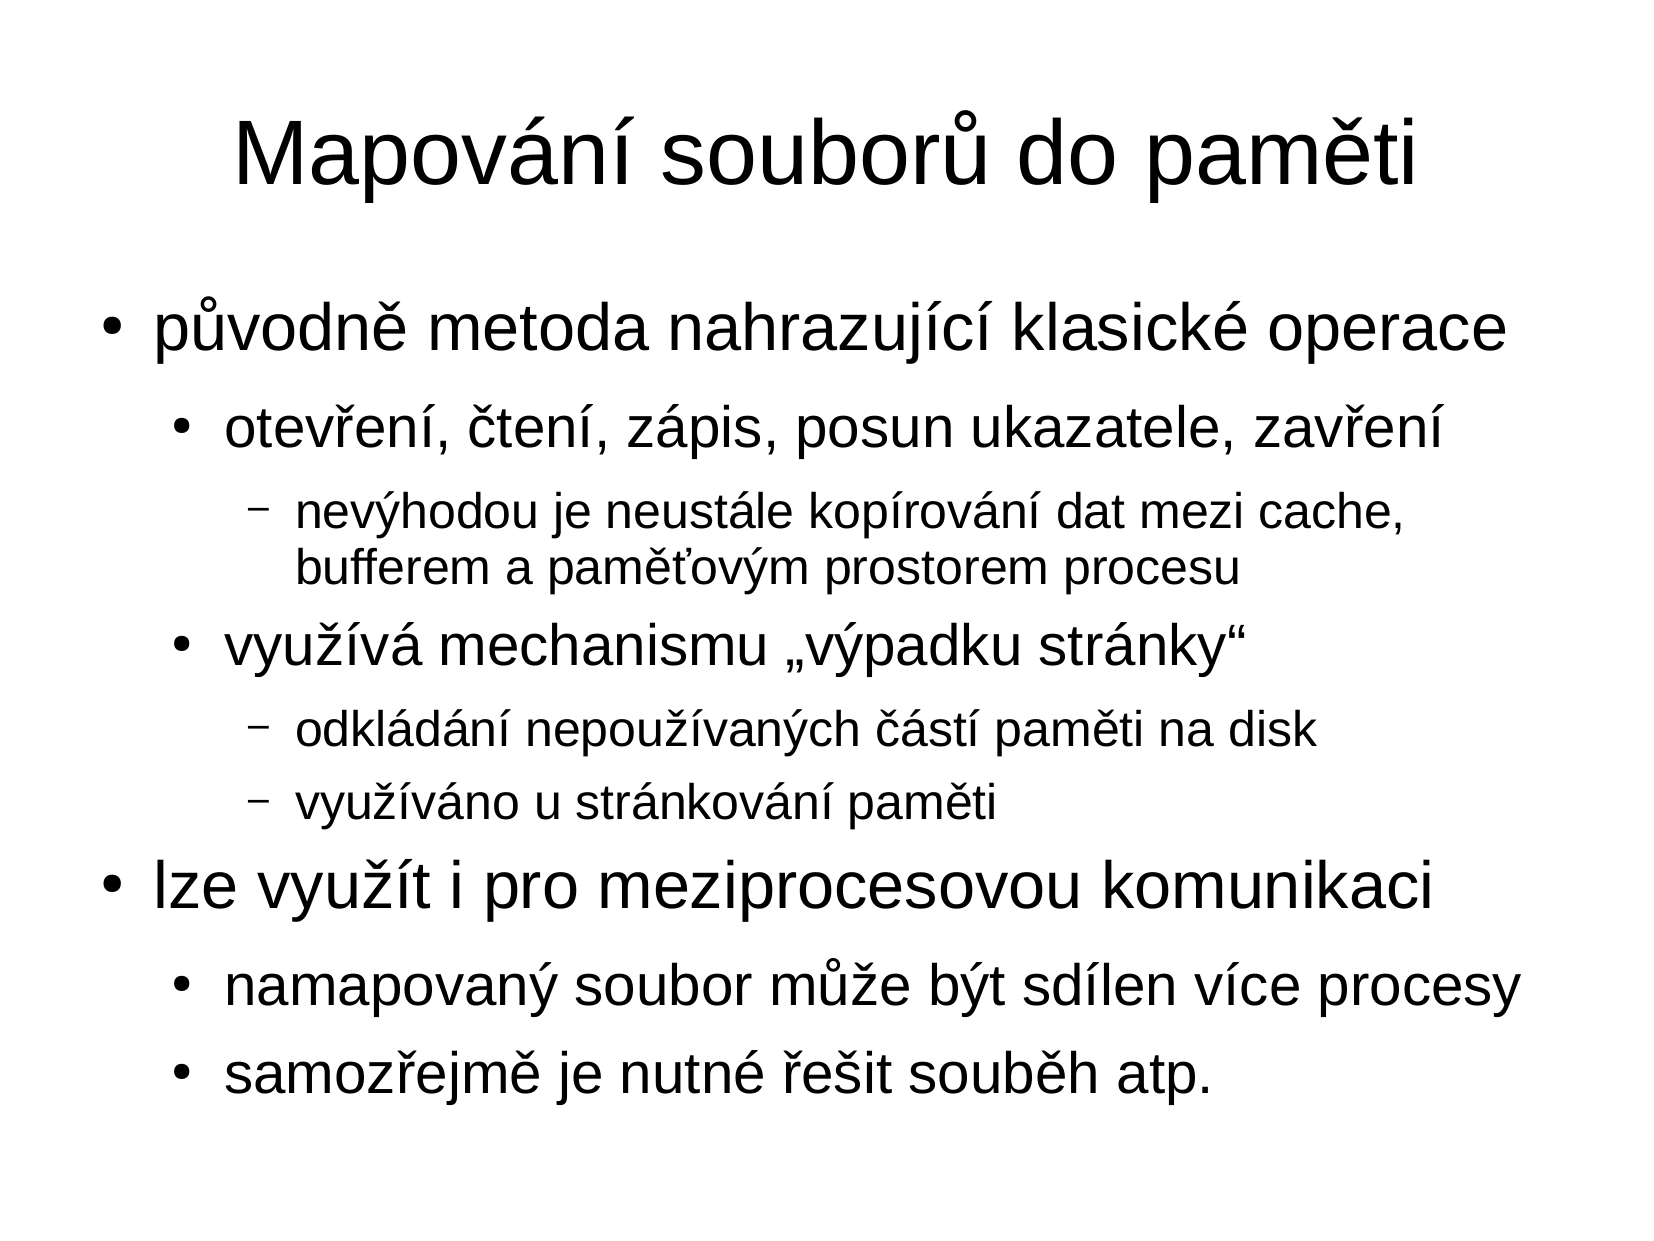

# Mapování souborů do paměti
původně metoda nahrazující klasické operace
otevření, čtení, zápis, posun ukazatele, zavření
nevýhodou je neustále kopírování dat mezi cache, bufferem a paměťovým prostorem procesu
využívá mechanismu „výpadku stránky“
odkládání nepoužívaných částí paměti na disk
využíváno u stránkování paměti
lze využít i pro meziprocesovou komunikaci
namapovaný soubor může být sdílen více procesy
samozřejmě je nutné řešit souběh atp.